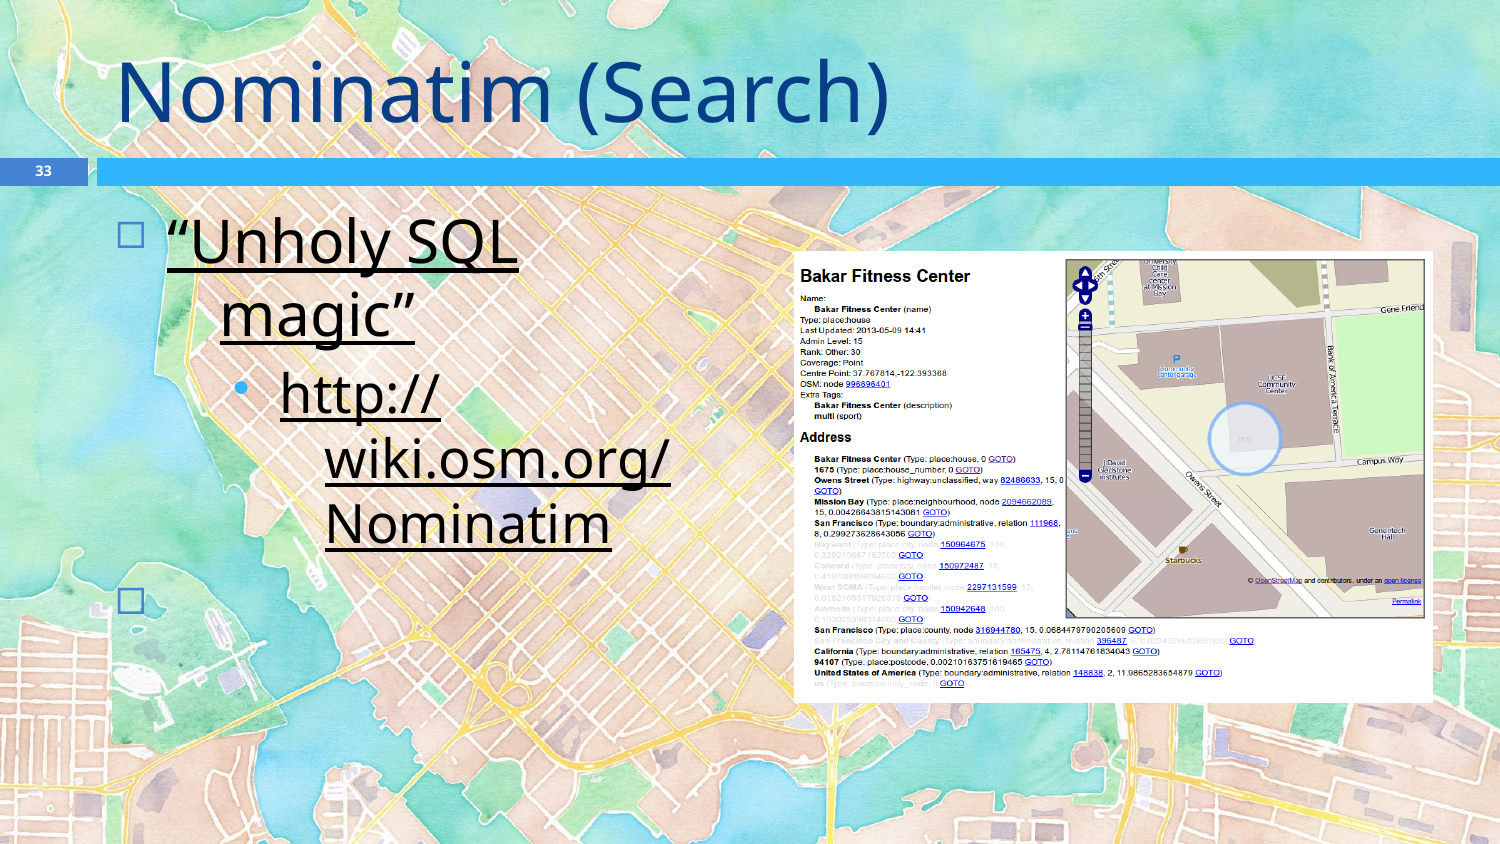

# Nominatim (Search)
“Unholy SQL magic”
http://wiki.osm.org/ Nominatim